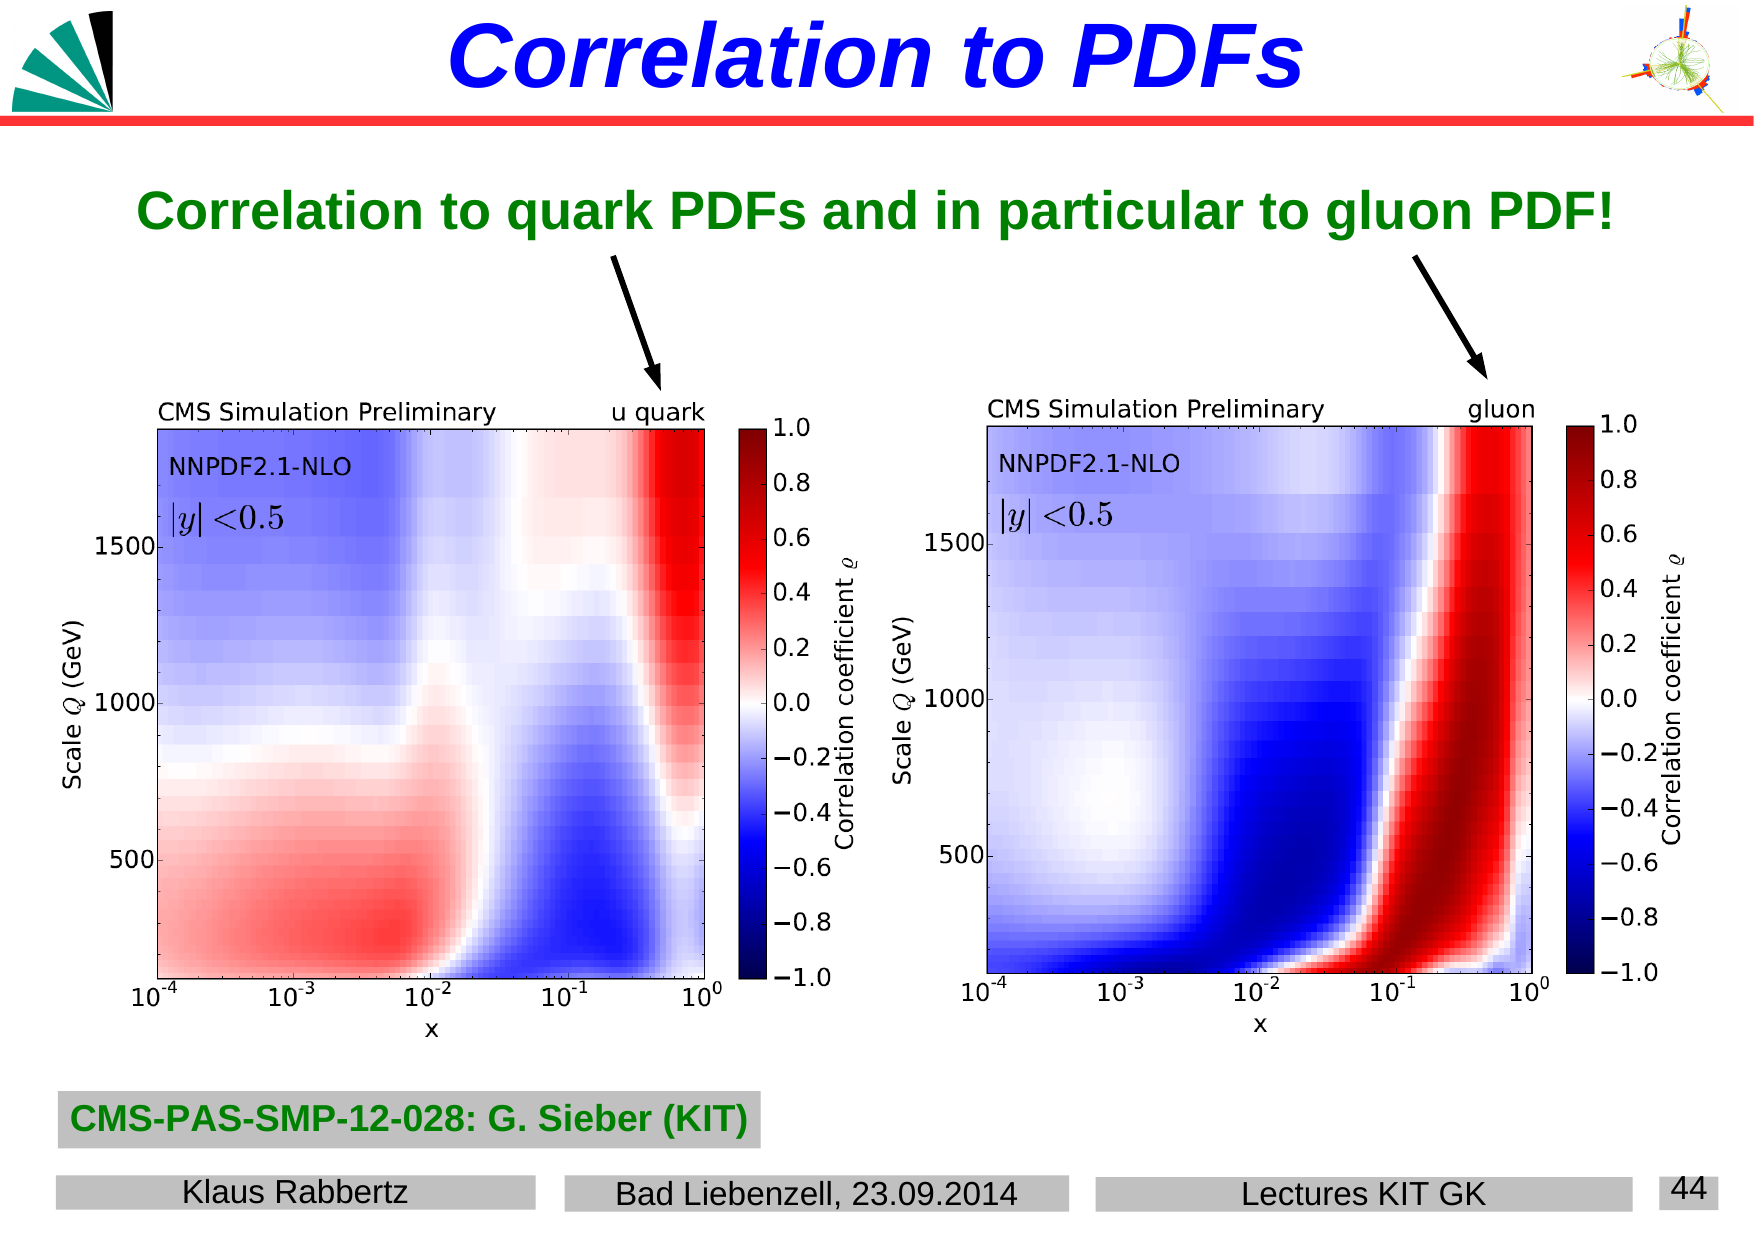

# Correlation to PDFs
Correlation to quark PDFs and in particular to gluon PDF!
CMS-PAS-SMP-12-028: G. Sieber (KIT)